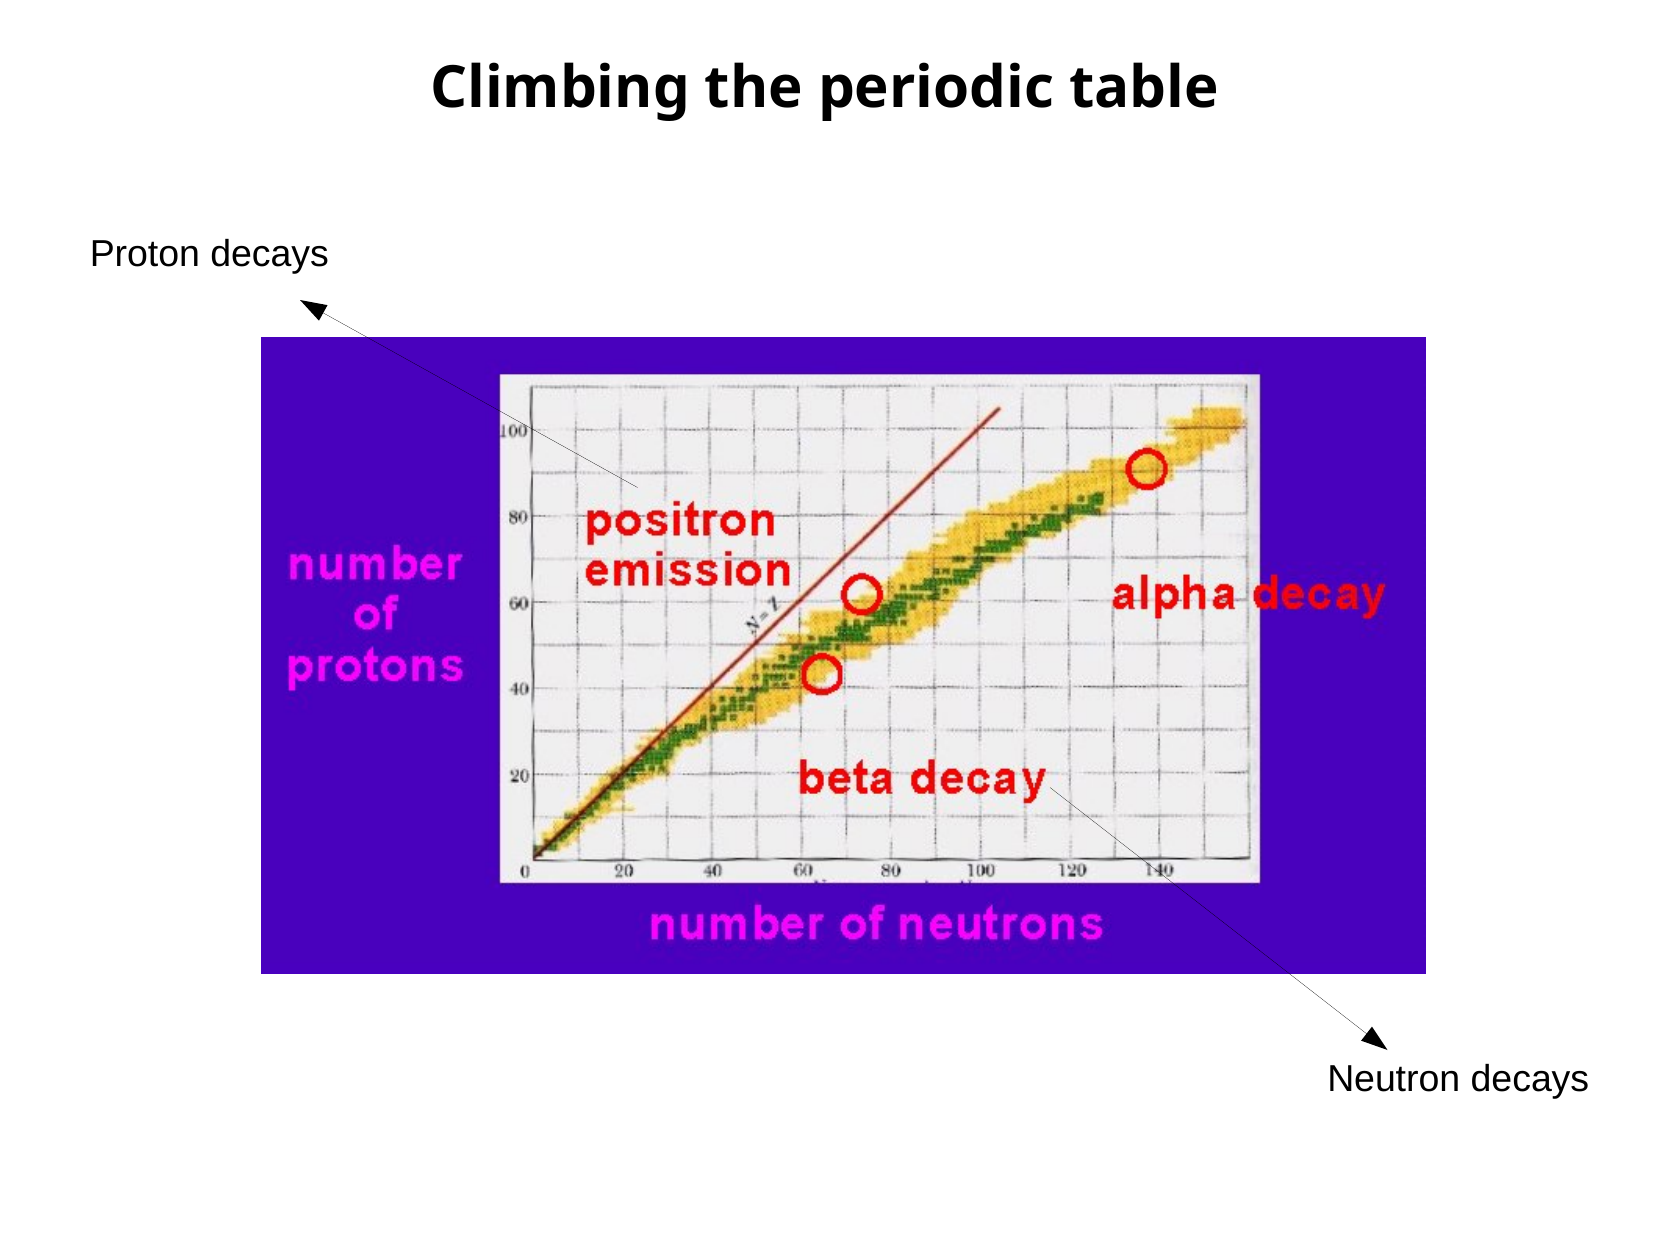

Climbing the periodic table
Proton decays
Neutron decays